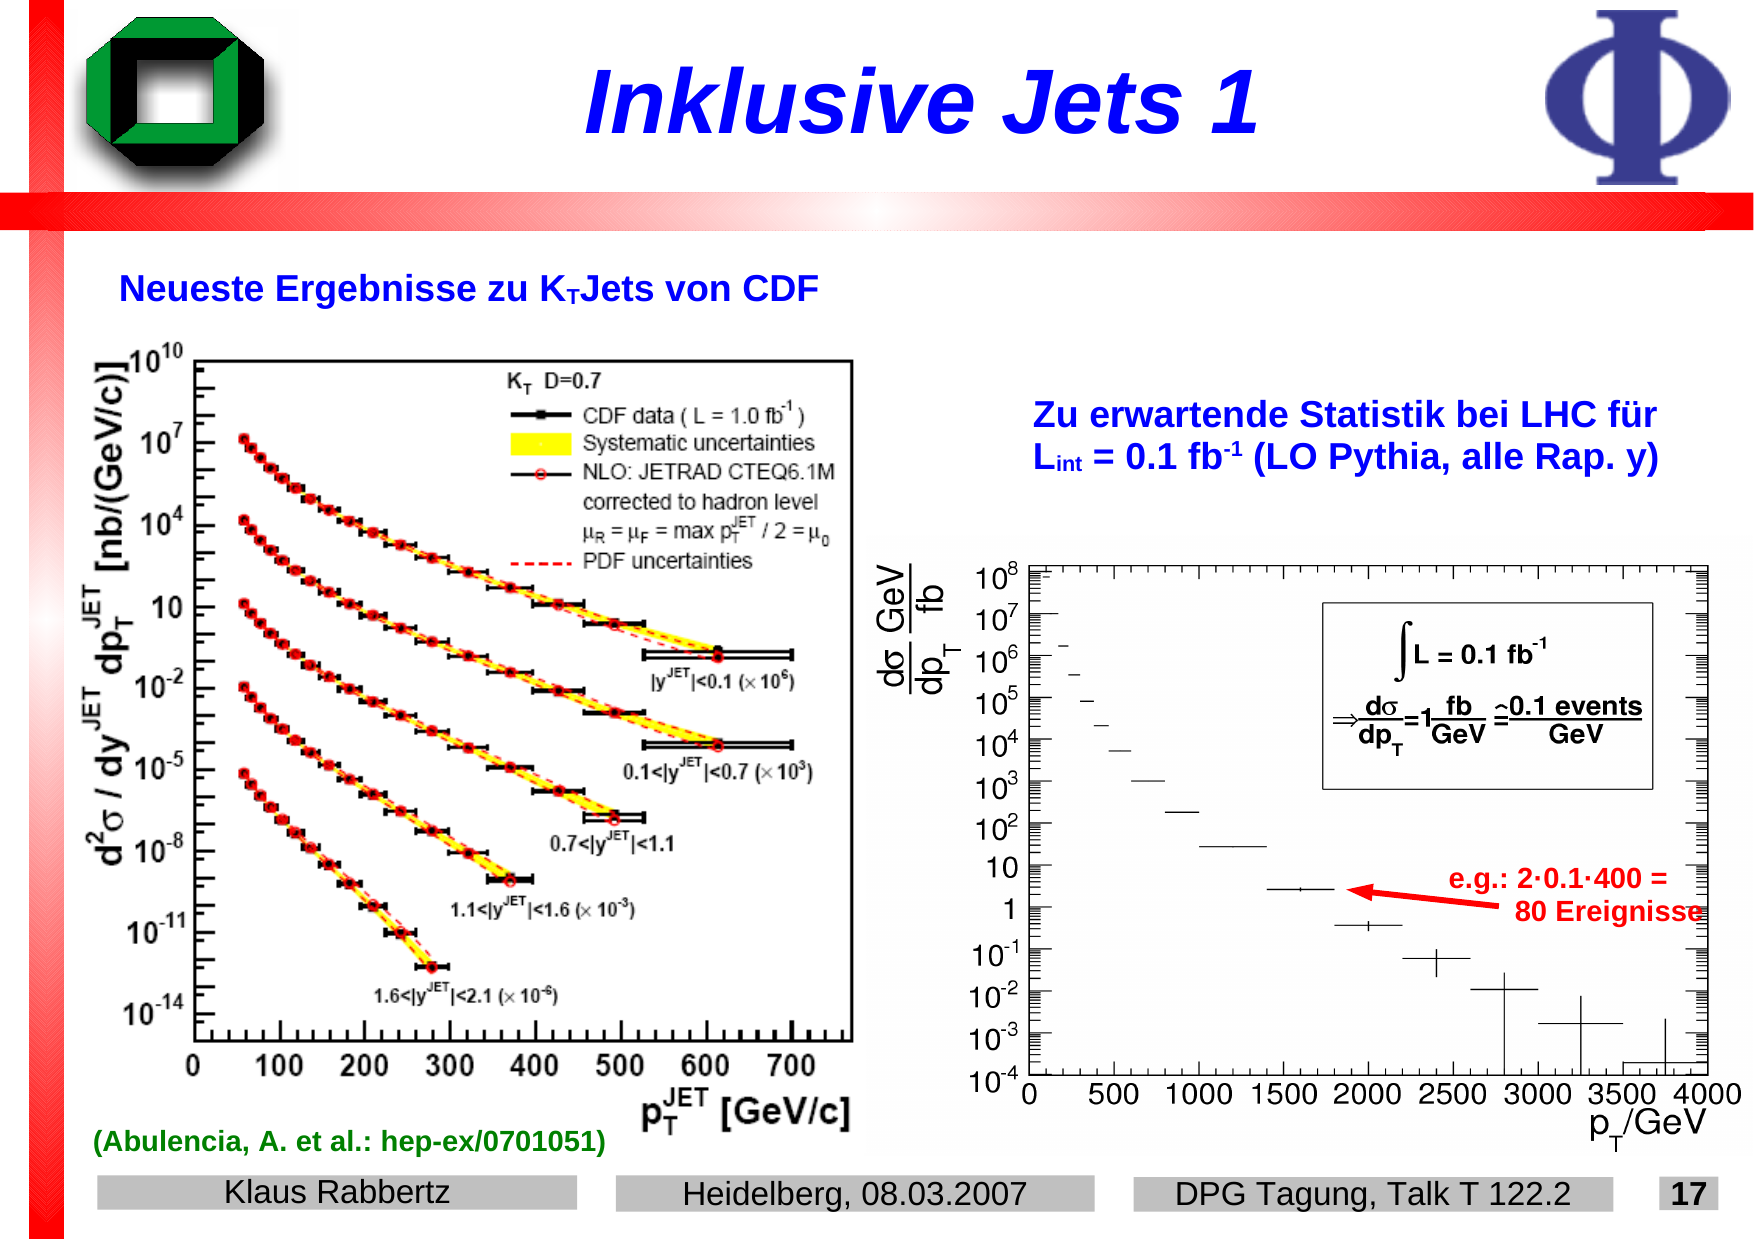

# Inklusive Jets 1
Neueste Ergebnisse zu KTJets von CDF
Zu erwartende Statistik bei LHC für
Lint = 0.1 fb-1 (LO Pythia, alle Rap. y)
e.g.: 2·0.1·400 =
 80 Ereignisse
(Abulencia, A. et al.: hep-ex/0701051)